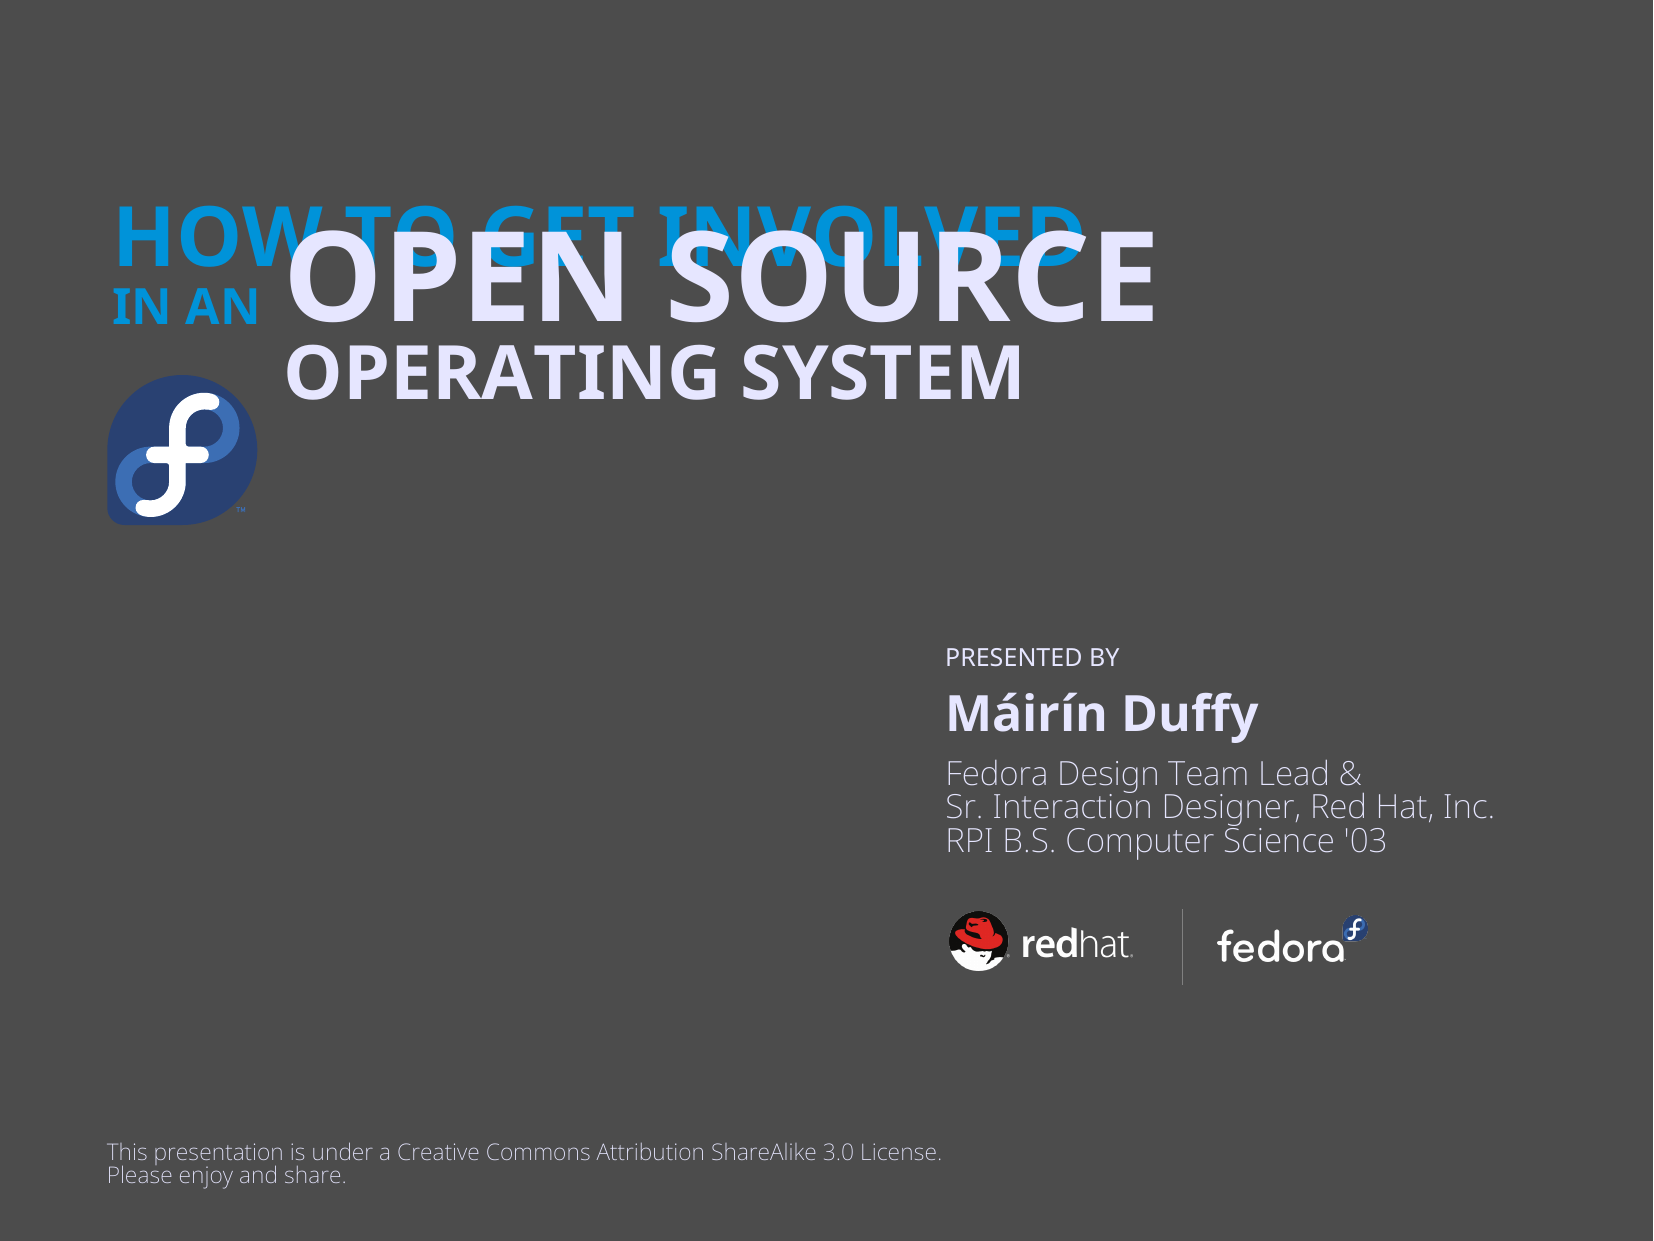

# HOW TO GET INVOLVED IN AN
OPEN SOURCE
OPERATING SYSTEM
PRESENTED BY
Máirín Duffy
Fedora Design Team Lead &
Sr. Interaction Designer, Red Hat, Inc.
RPI B.S. Computer Science '03
This presentation is under a Creative Commons Attribution ShareAlike 3.0 License.
Please enjoy and share.